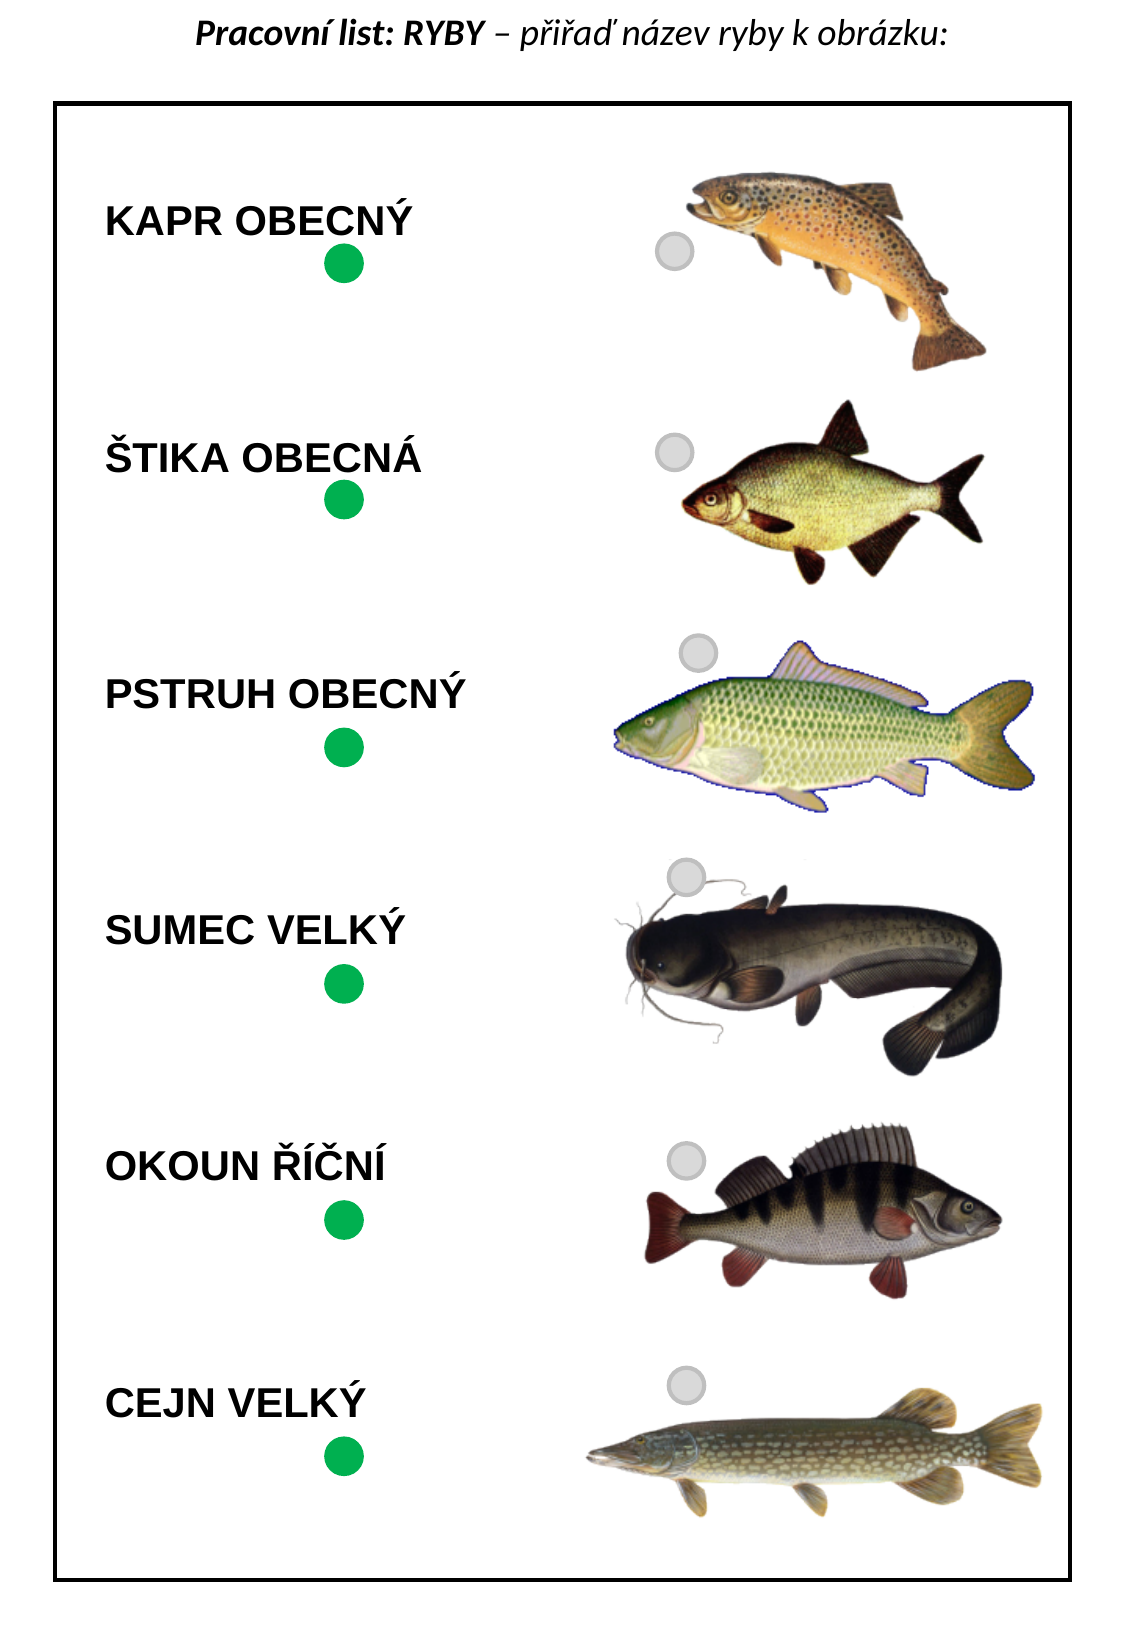

Pracovní list: RYBY – přiřaď název ryby k obrázku:
KAPR OBECNÝ
ŠTIKA OBECNÁ
PSTRUH OBECNÝ
SUMEC VELKÝ
OKOUN ŘÍČNÍ
CEJN VELKÝ